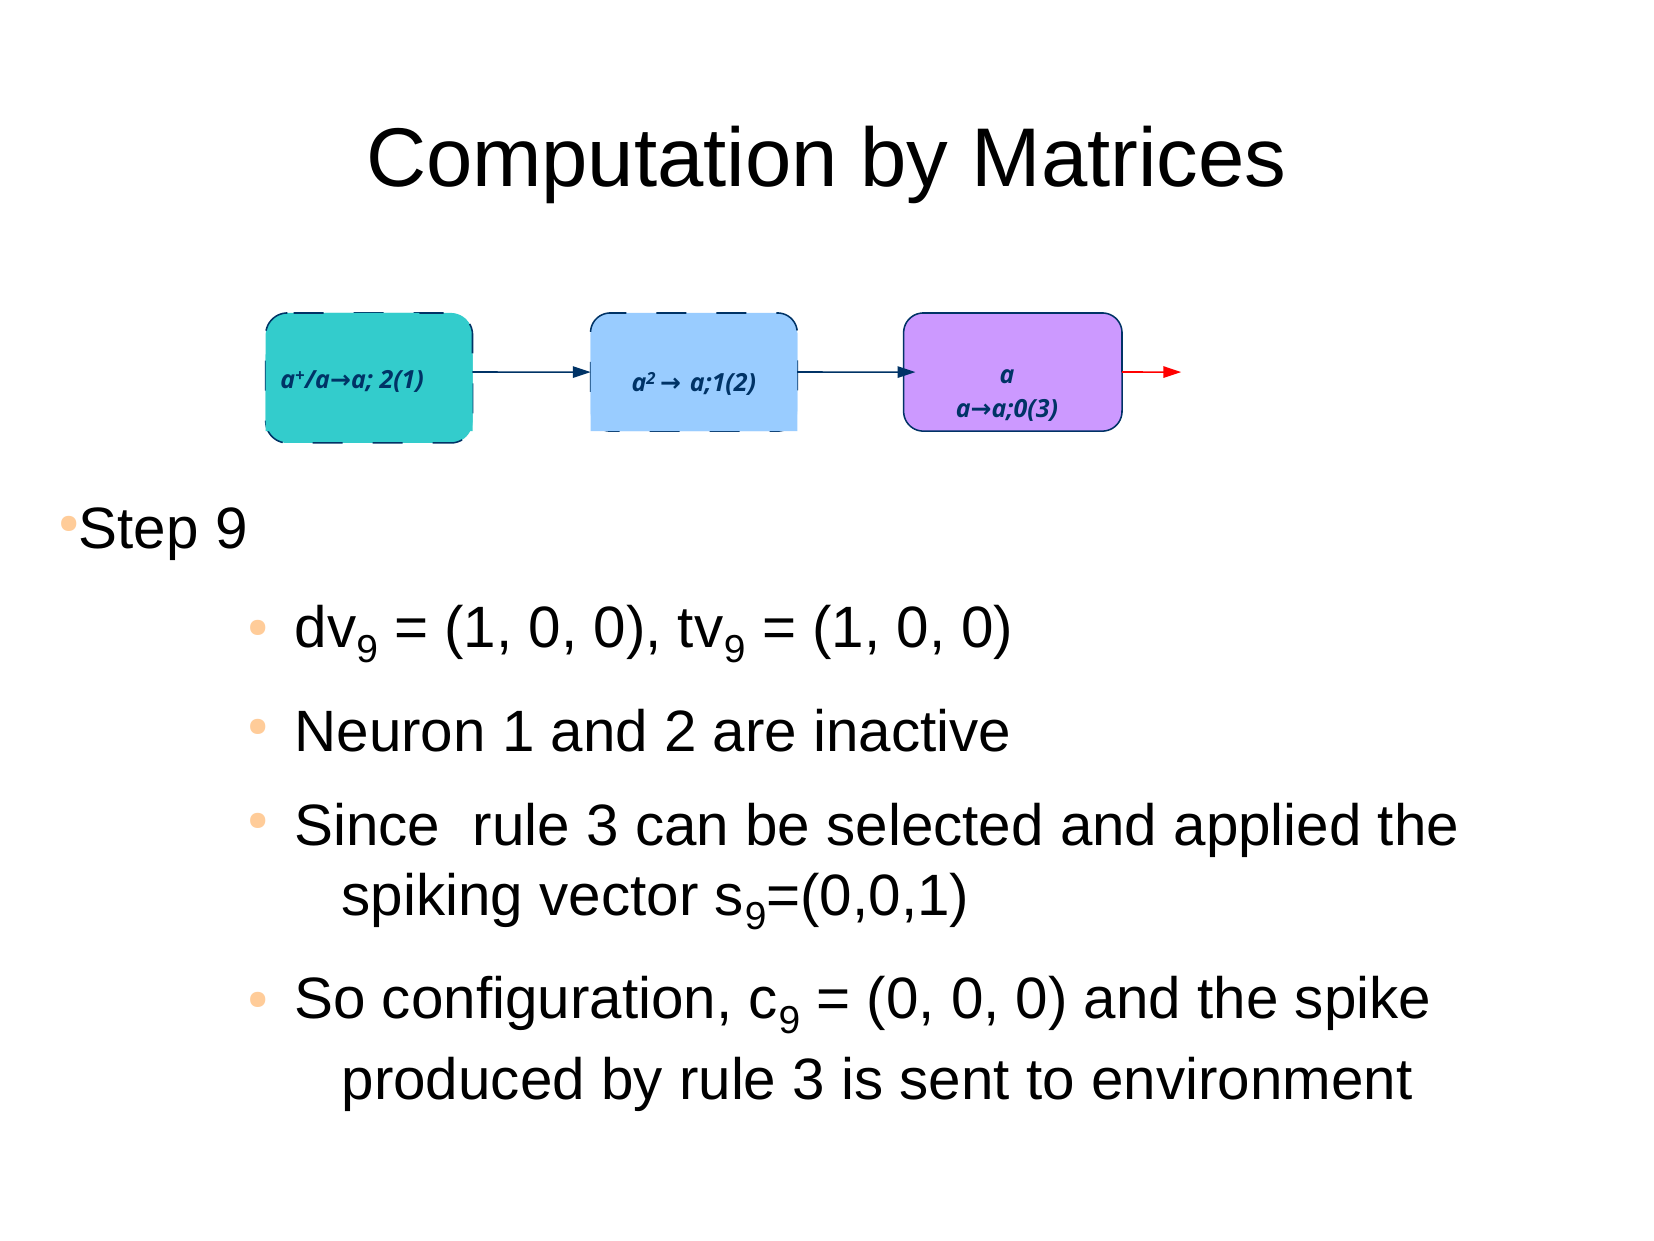

# Computation by Matrices
Step 9
dv9 = (1, 0, 0), tv9 = (1, 0, 0)
Neuron 1 and 2 are inactive
Since rule 3 can be selected and applied the spiking vector s9=(0,0,1)
So configuration, c9 = (0, 0, 0) and the spike produced by rule 3 is sent to environment
a+/a→a; 2(1)
a2 → a;1(2)
a
a→a;0(3)